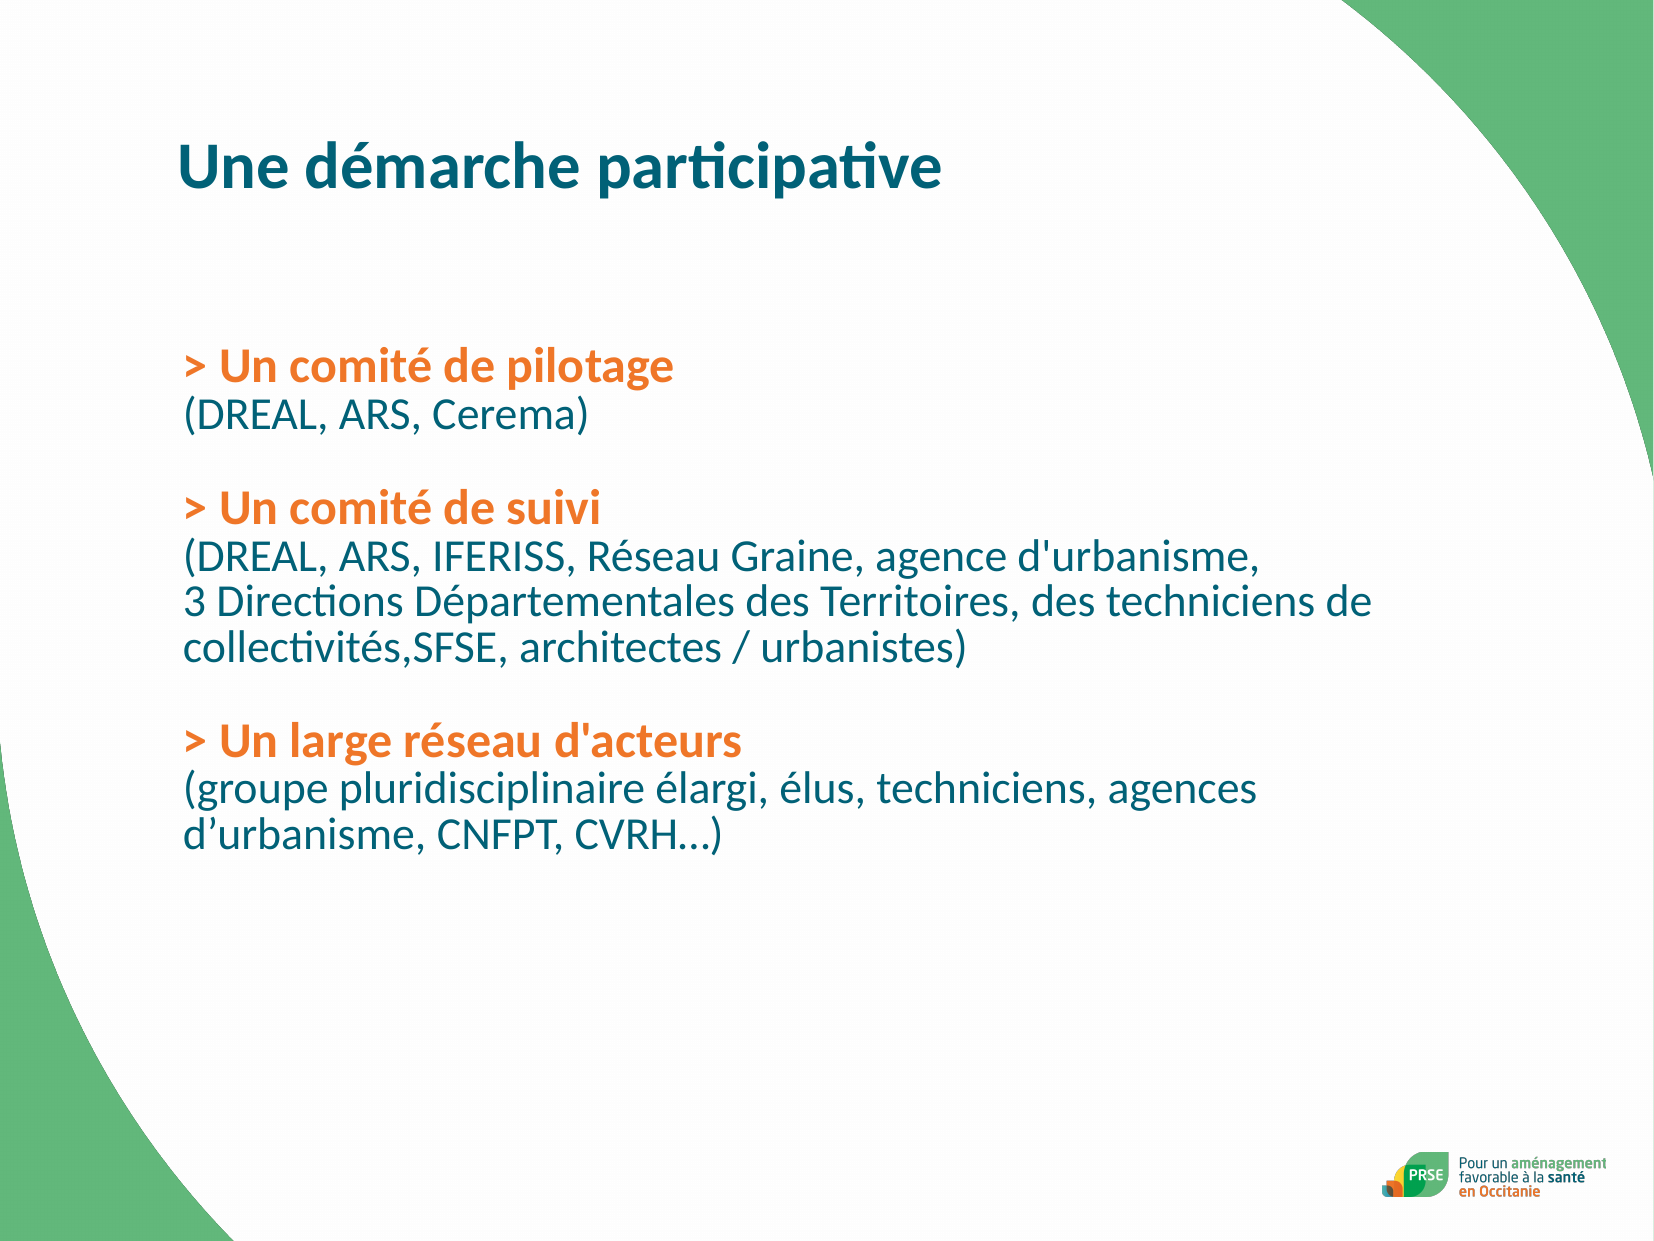

# Une démarche participative
> Un comité de pilotage
(DREAL, ARS, Cerema)
> Un comité de suivi
(DREAL, ARS, IFERISS, Réseau Graine, agence d'urbanisme,
3 Directions Départementales des Territoires, des techniciens de collectivités,SFSE, architectes / urbanistes)
> Un large réseau d'acteurs
(groupe pluridisciplinaire élargi, élus, techniciens, agences d’urbanisme, CNFPT, CVRH…)